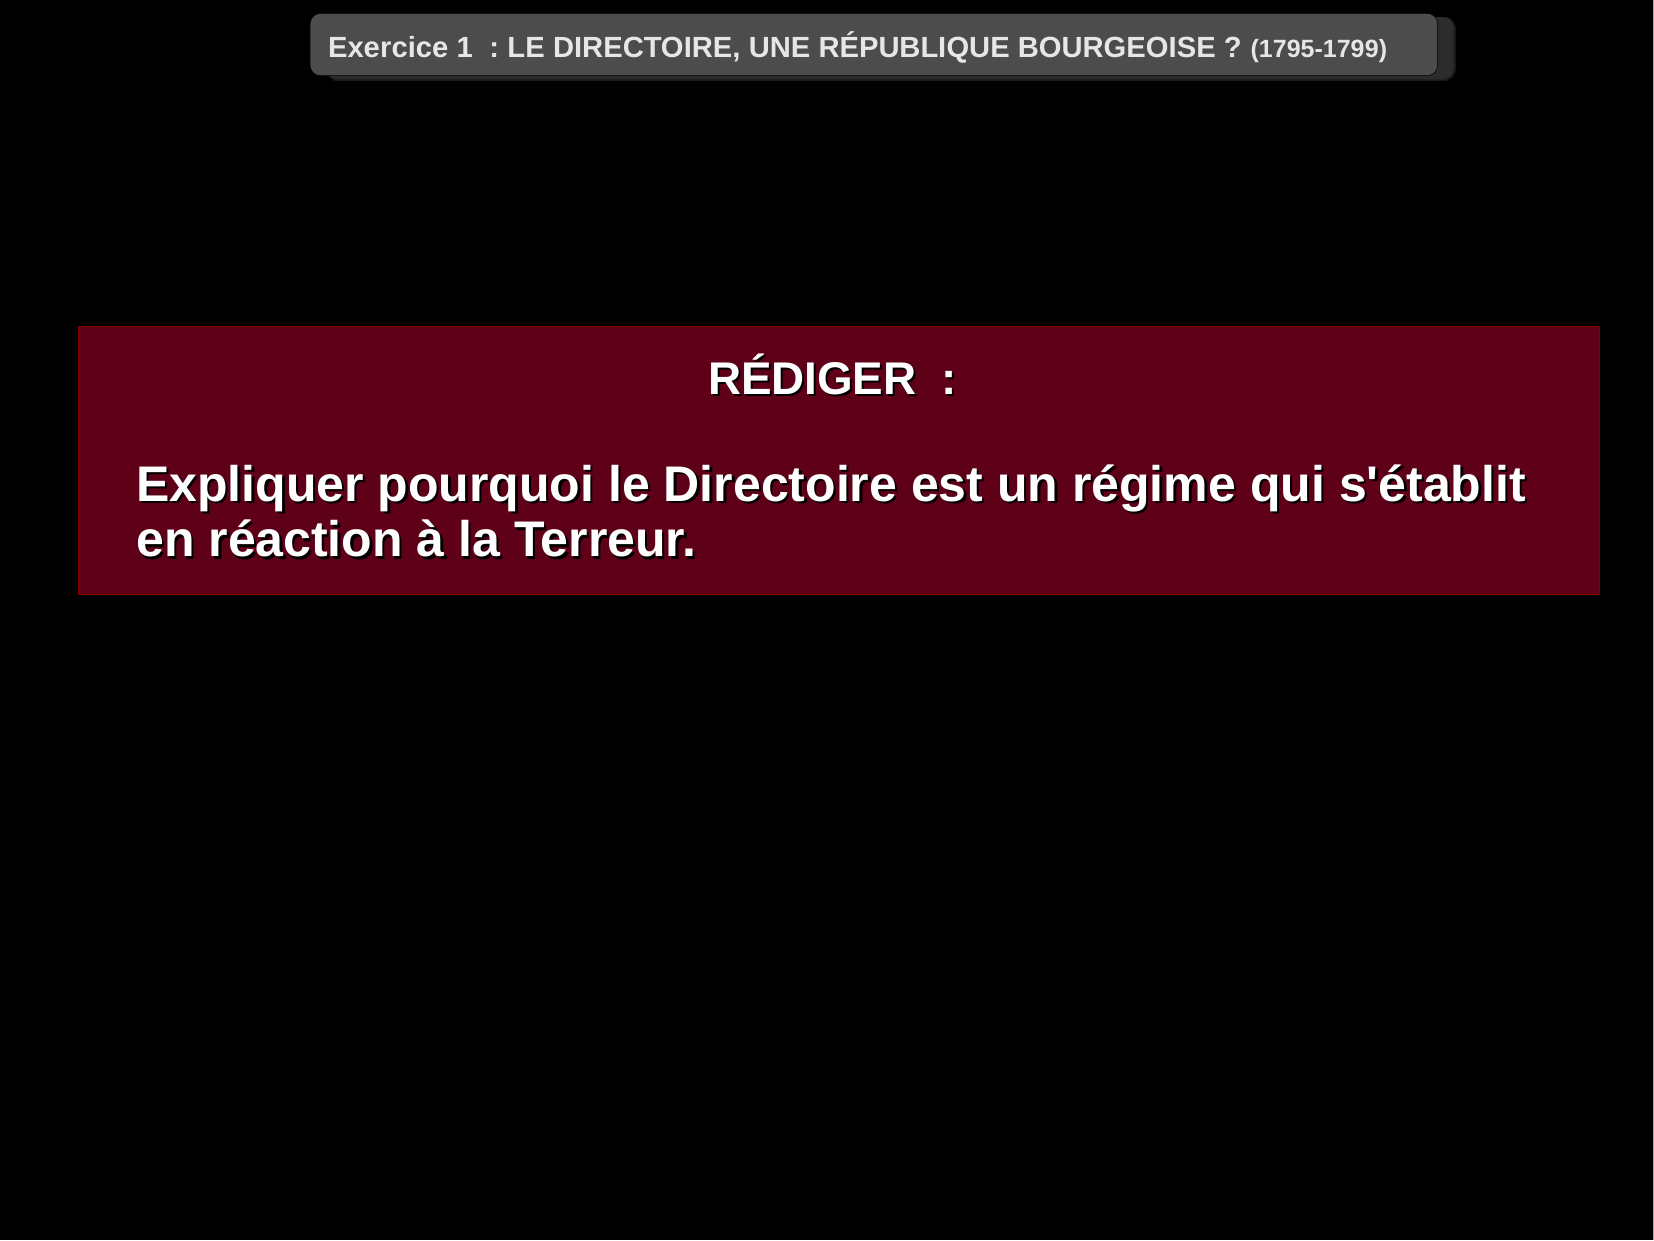

Exercice 1 : LE DIRECTOIRE, UNE RÉPUBLIQUE BOURGEOISE ? (1795-1799)
RÉDIGER :
Expliquer pourquoi le Directoire est un régime qui s'établit
en réaction à la Terreur.